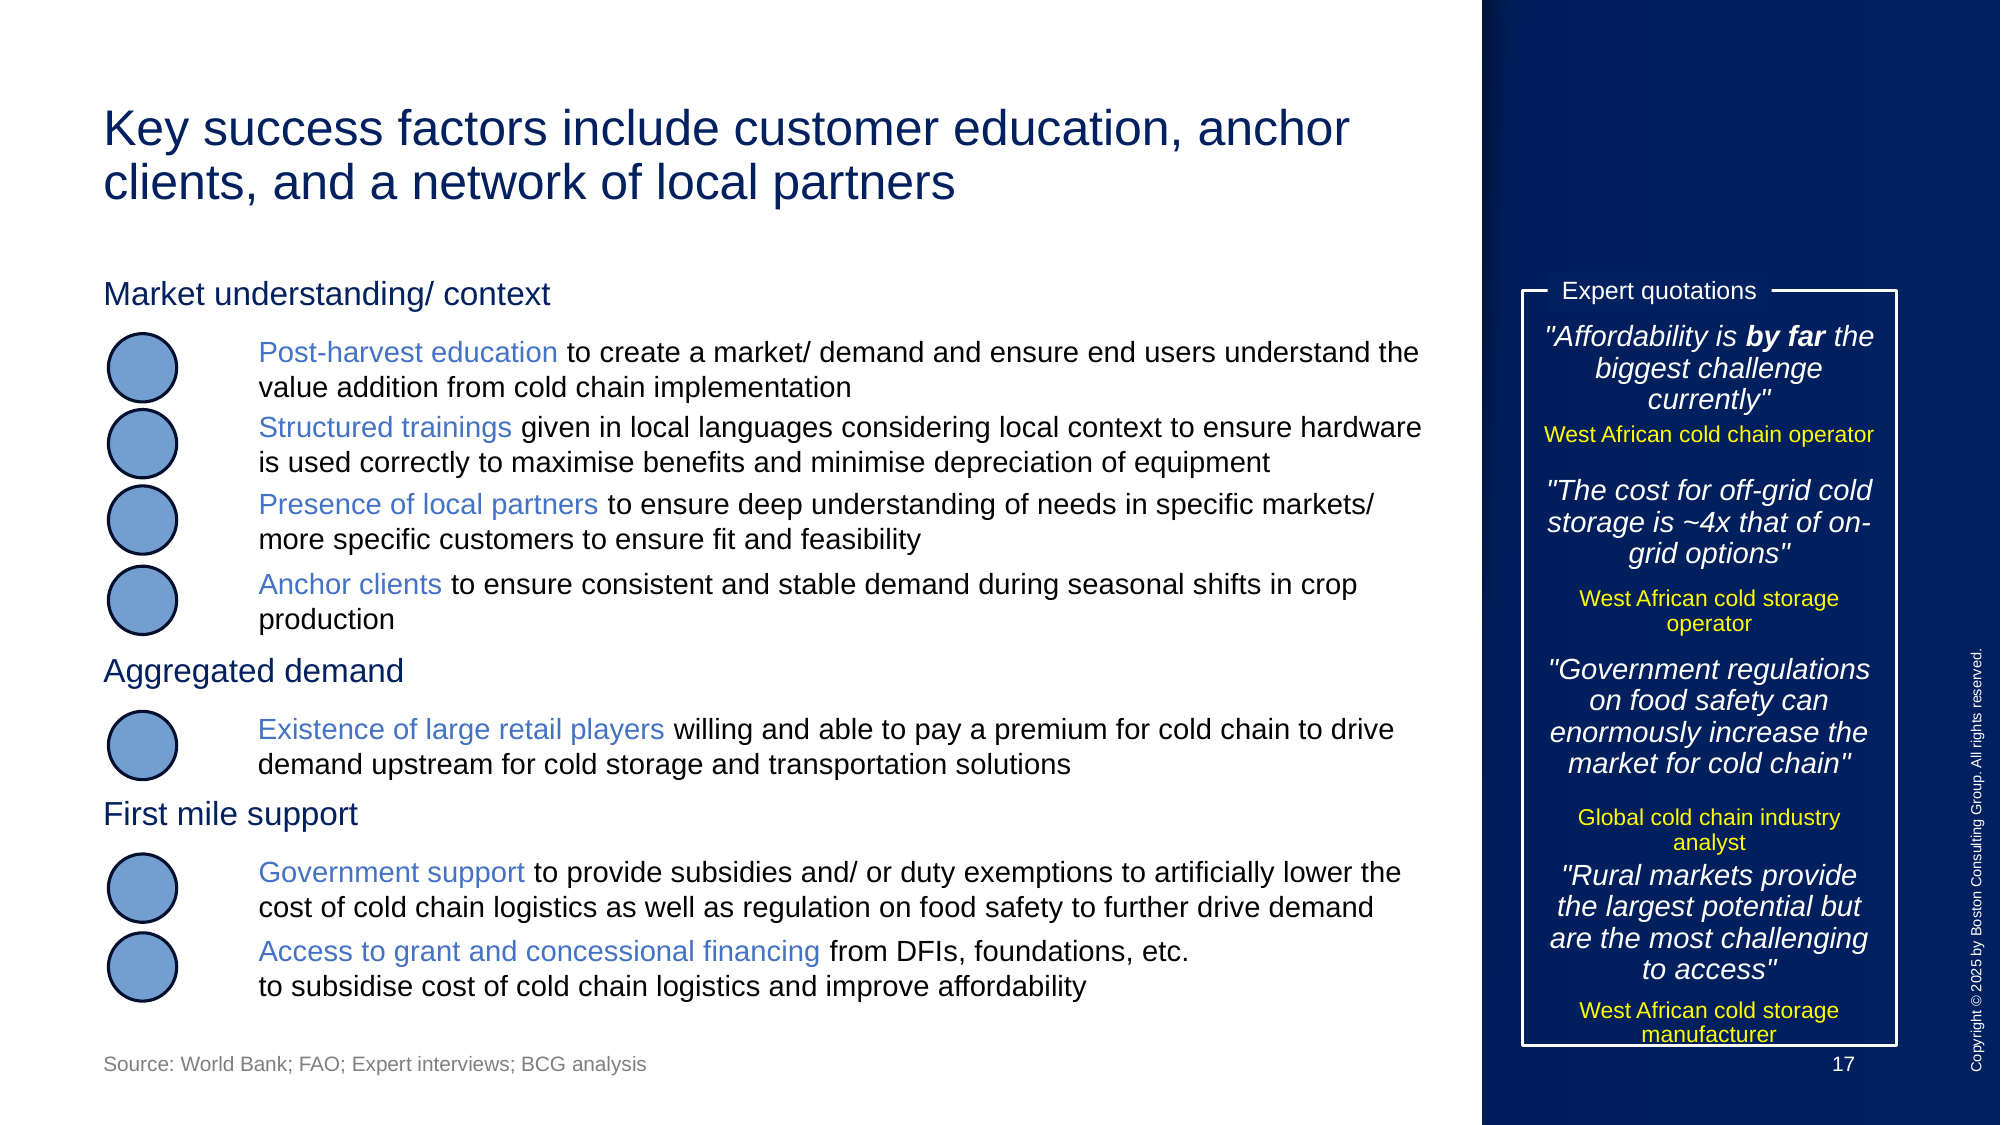

# Key success factors include customer education, anchor clients, and a network of local partners
Market understanding/ context
Expert quotations
"Affordability is by far the biggest challenge currently"
West African cold chain operator
Post-harvest education to create a market/ demand and ensure end users understand the value addition from cold chain implementation
Structured trainings given in local languages considering local context to ensure hardware is used correctly to maximise benefits and minimise depreciation of equipment
"The cost for off-grid cold storage is ~4x that of on-grid options"
West African cold storage operator
Presence of local partners to ensure deep understanding of needs in specific markets/ more specific customers to ensure fit and feasibility
Anchor clients to ensure consistent and stable demand during seasonal shifts in crop production
Aggregated demand
"Government regulations on food safety can enormously increase the market for cold chain"
Global cold chain industry analyst
Existence of large retail players willing and able to pay a premium for cold chain to drive demand upstream for cold storage and transportation solutions
First mile support
Government support to provide subsidies and/ or duty exemptions to artificially lower the cost of cold chain logistics as well as regulation on food safety to further drive demand
"Rural markets provide the largest potential but are the most challenging to access"
West African cold storage manufacturer
Access to grant and concessional financing from DFIs, foundations, etc.
to subsidise cost of cold chain logistics and improve affordability
Source: World Bank; FAO; Expert interviews; BCG analysis